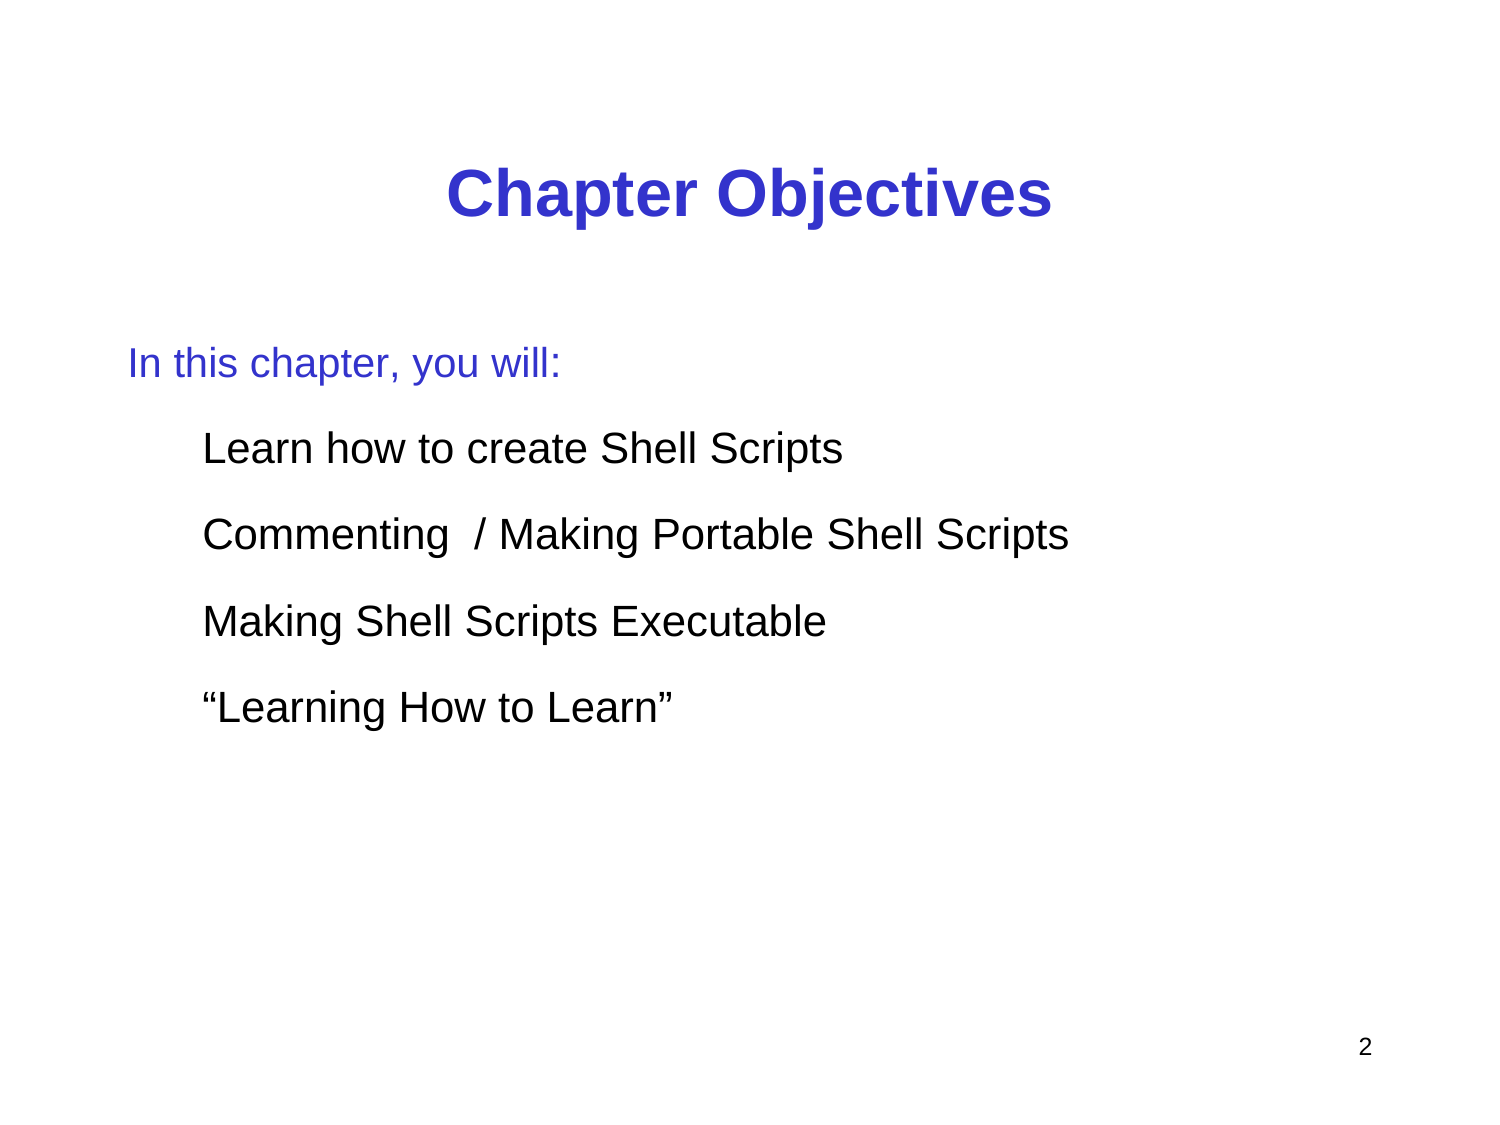

# Chapter Objectives
In this chapter, you will:
Learn how to create Shell Scripts
Commenting / Making Portable Shell Scripts
Making Shell Scripts Executable
“Learning How to Learn”
2